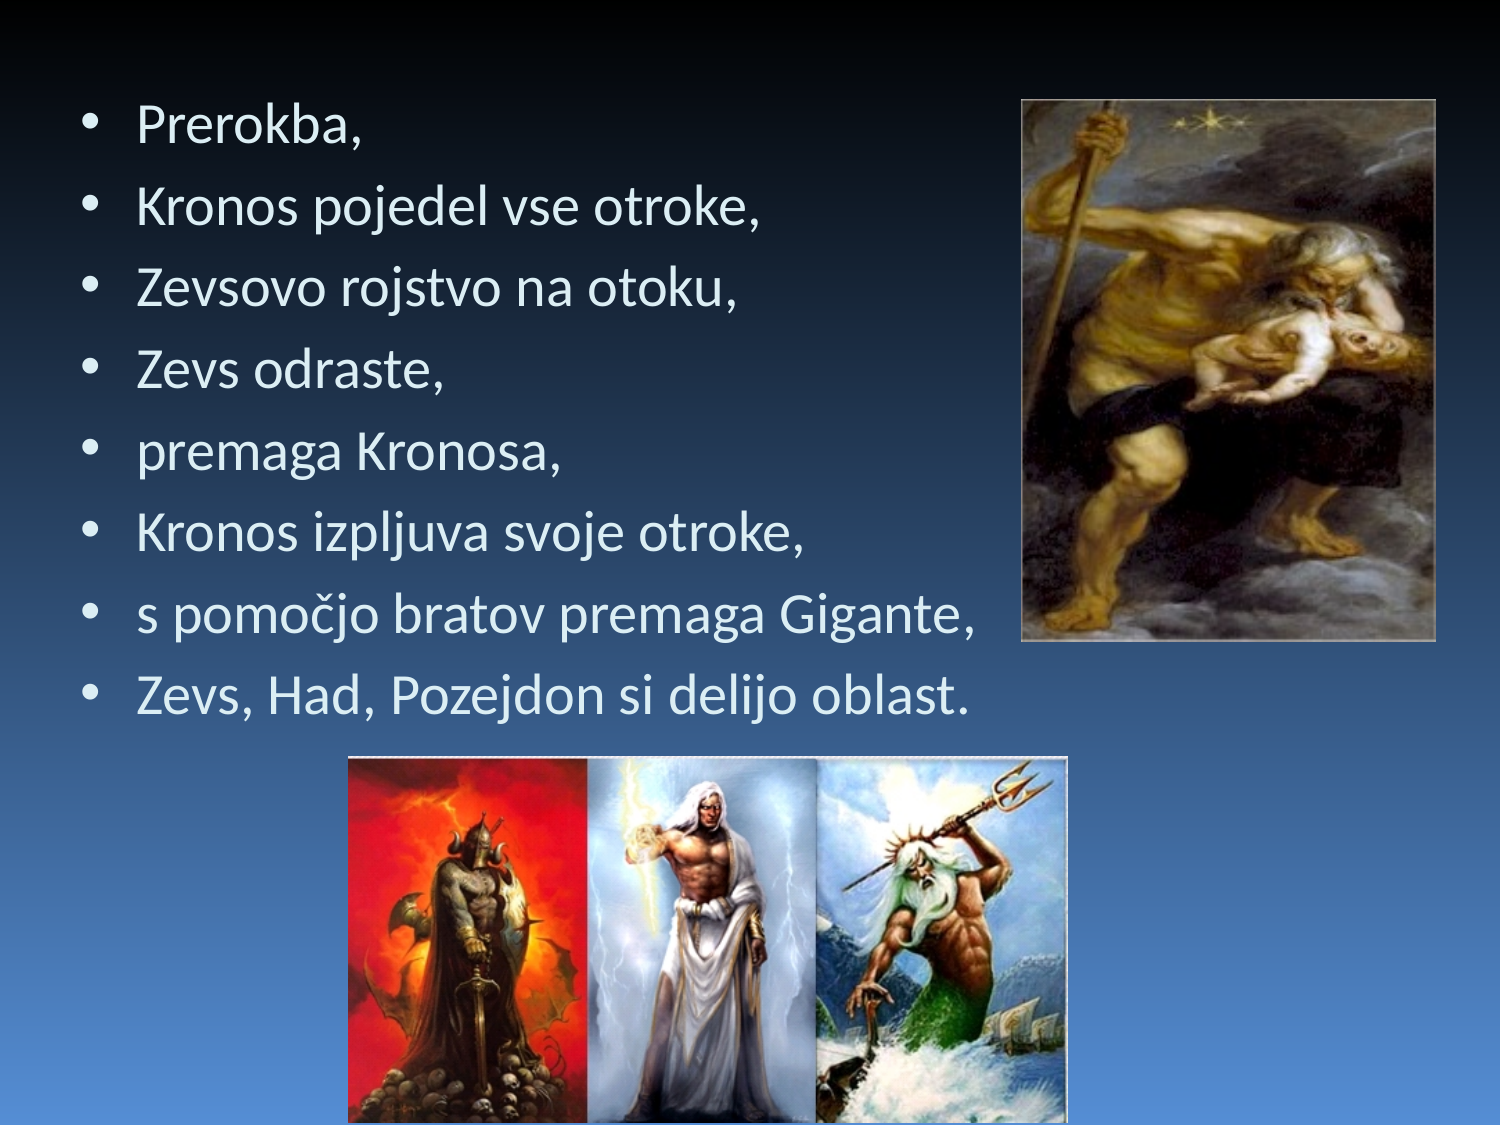

# Prerokba,
Kronos pojedel vse otroke,
Zevsovo rojstvo na otoku,
Zevs odraste,
premaga Kronosa,
Kronos izpljuva svoje otroke,
s pomočjo bratov premaga Gigante,
Zevs, Had, Pozejdon si delijo oblast.